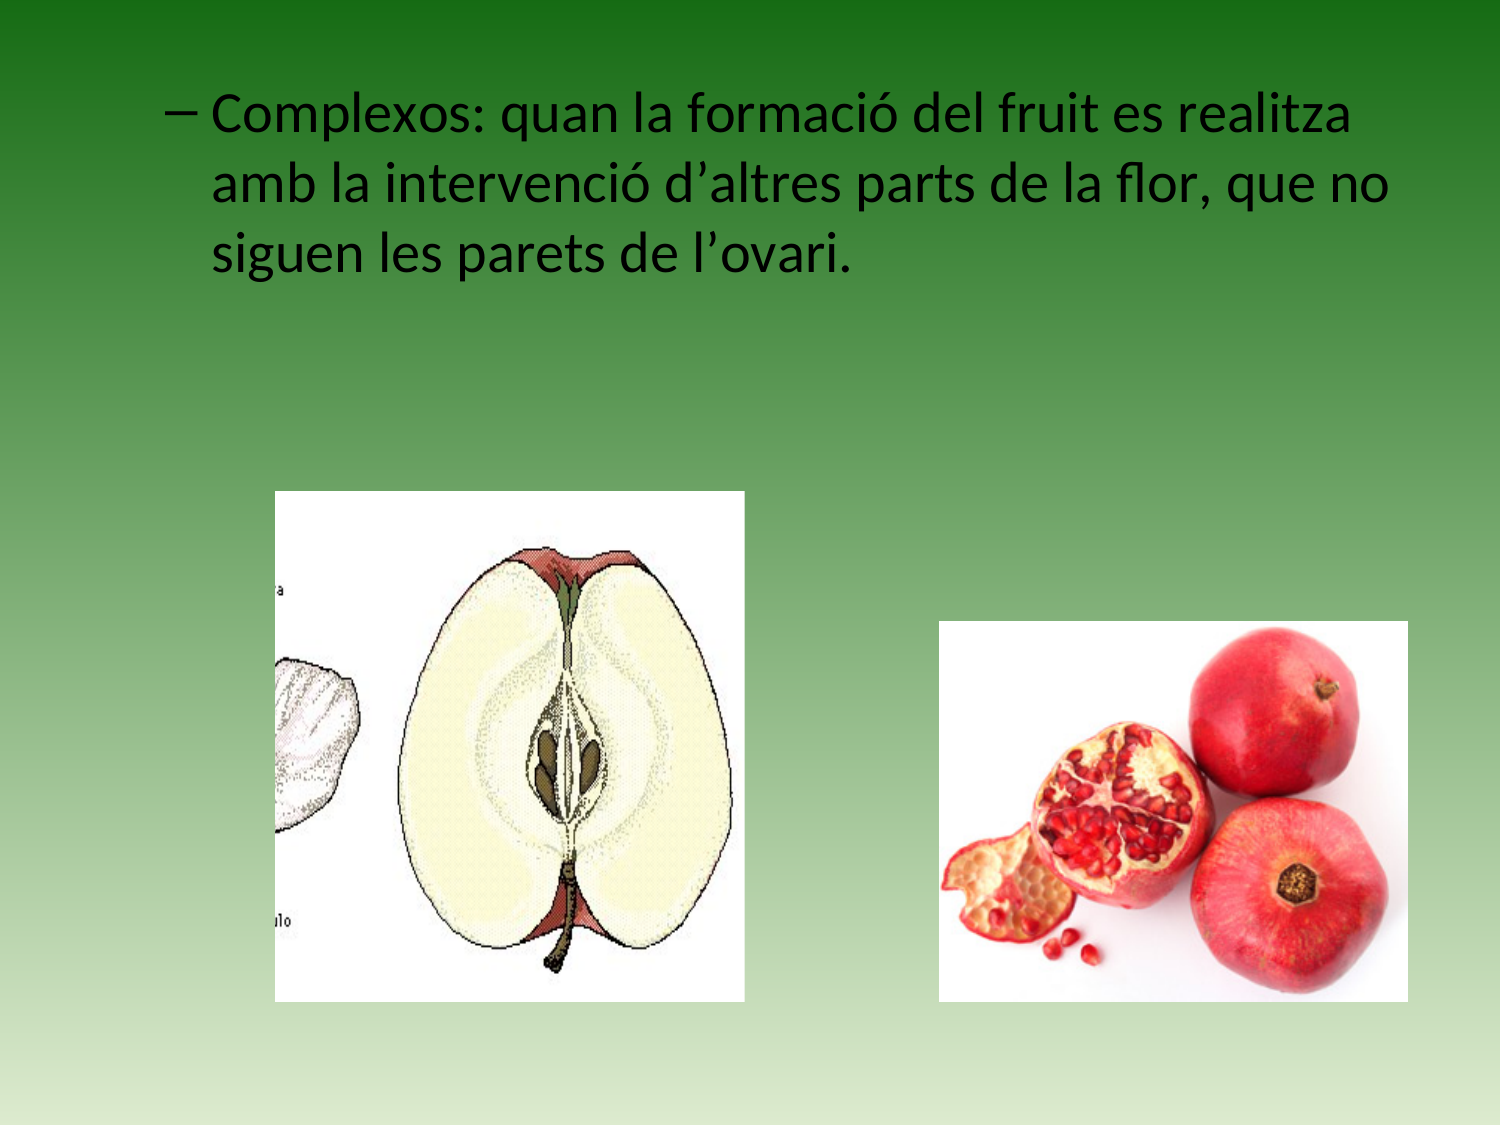

# Complexos: quan la formació del fruit es realitza amb la intervenció d’altres parts de la flor, que no siguen les parets de l’ovari.